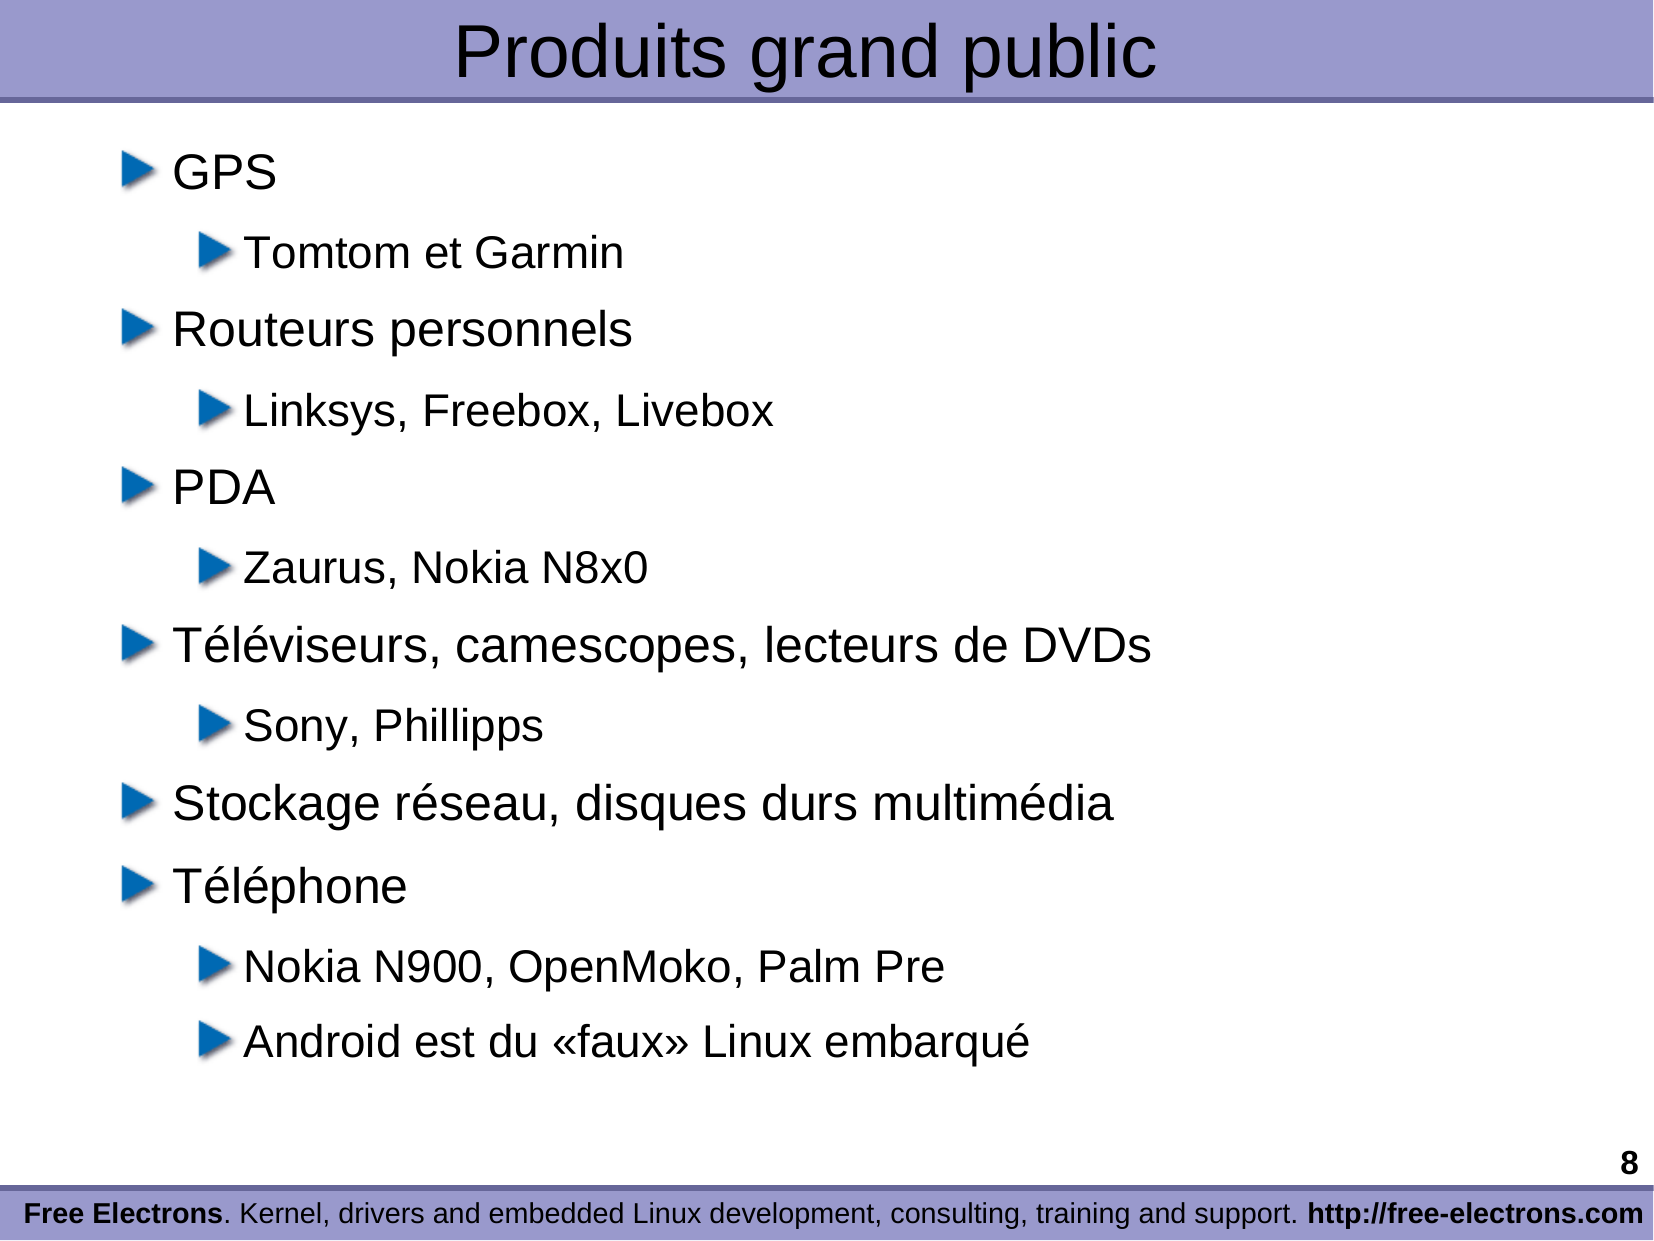

# Produits grand public
GPS
Tomtom et Garmin
Routeurs personnels
Linksys, Freebox, Livebox
PDA
Zaurus, Nokia N8x0
Téléviseurs, camescopes, lecteurs de DVDs
Sony, Phillipps
Stockage réseau, disques durs multimédia
Téléphone
Nokia N900, OpenMoko, Palm Pre
Android est du «faux» Linux embarqué